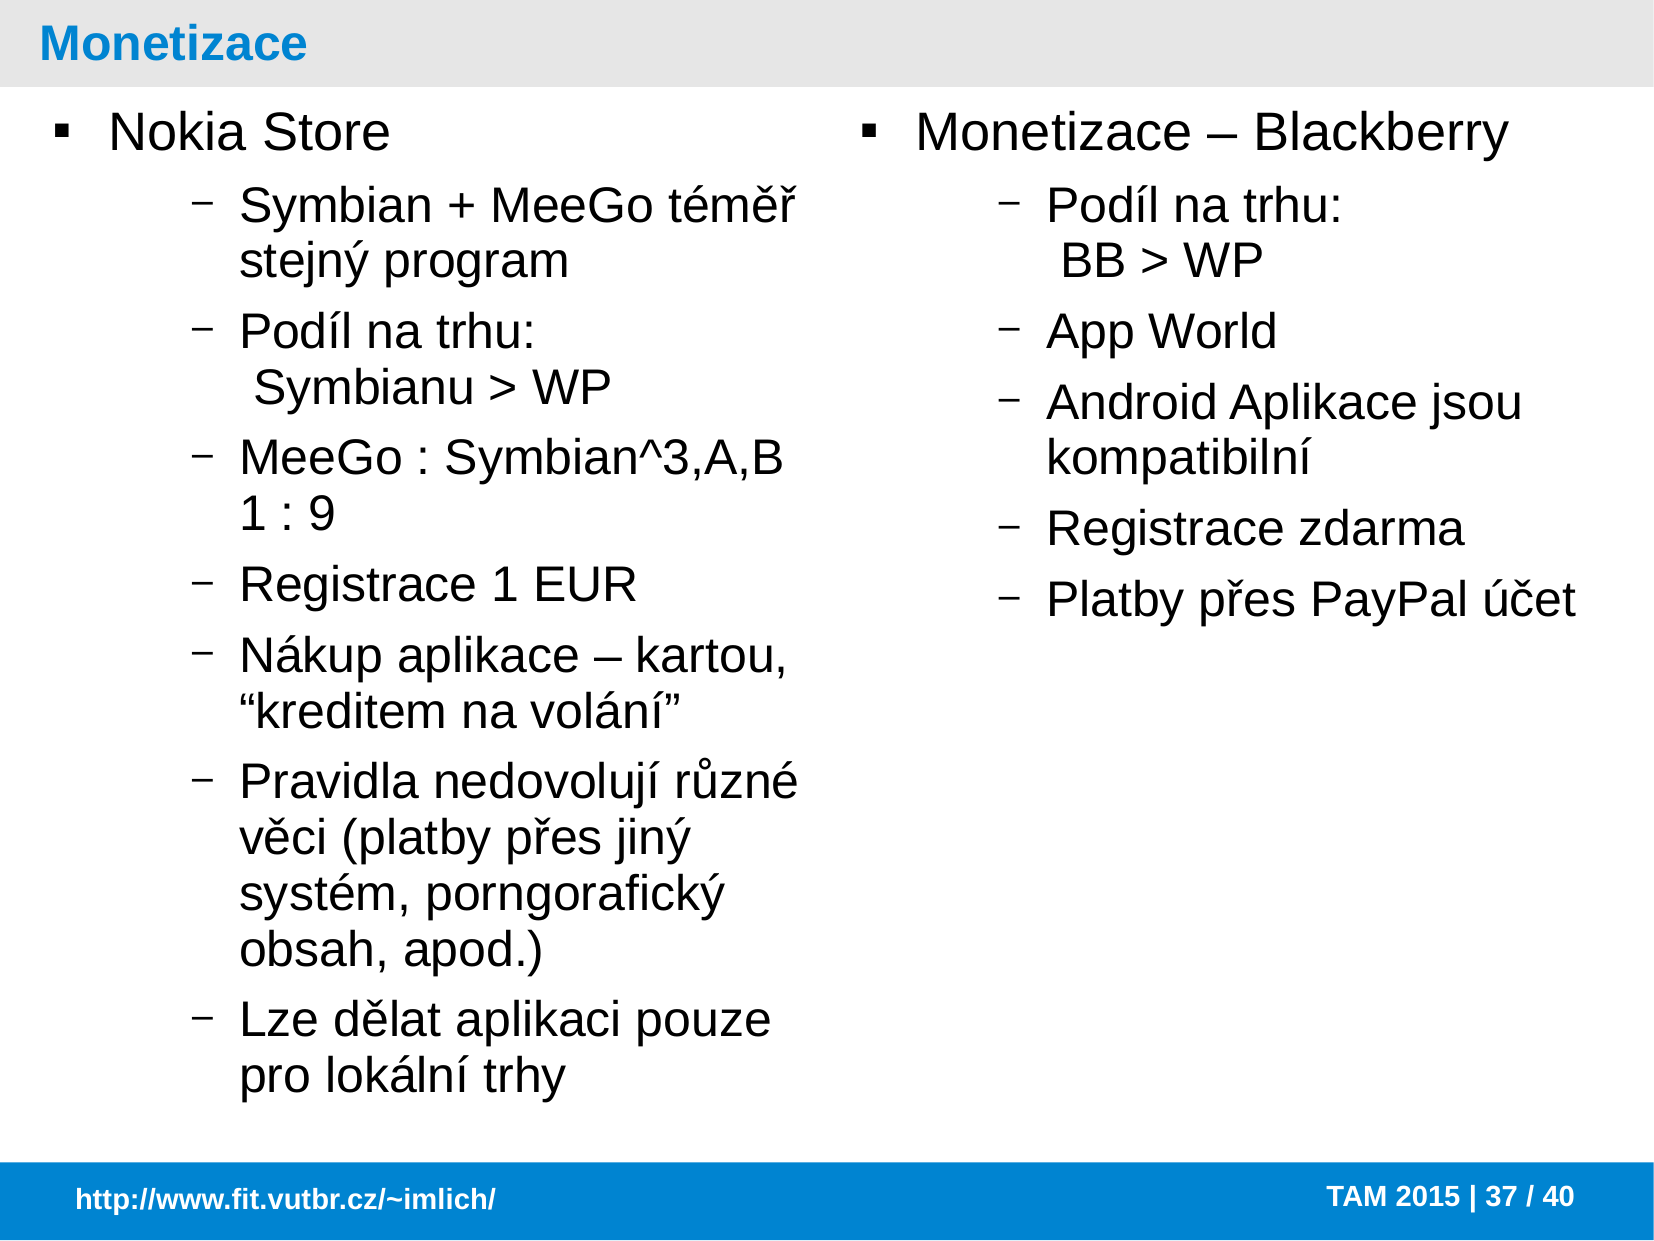

# Monetizace
Nokia Store
Symbian + MeeGo téměř stejný program
Podíl na trhu:
 Symbianu > WP
MeeGo : Symbian^3,A,B
1 : 9
Registrace 1 EUR
Nákup aplikace – kartou, “kreditem na volání”
Pravidla nedovolují různé věci (platby přes jiný systém, porngorafický obsah, apod.)
Lze dělat aplikaci pouze pro lokální trhy
Monetizace – Blackberry
Podíl na trhu:
 BB > WP
App World
Android Aplikace jsou kompatibilní
Registrace zdarma
Platby přes PayPal účet